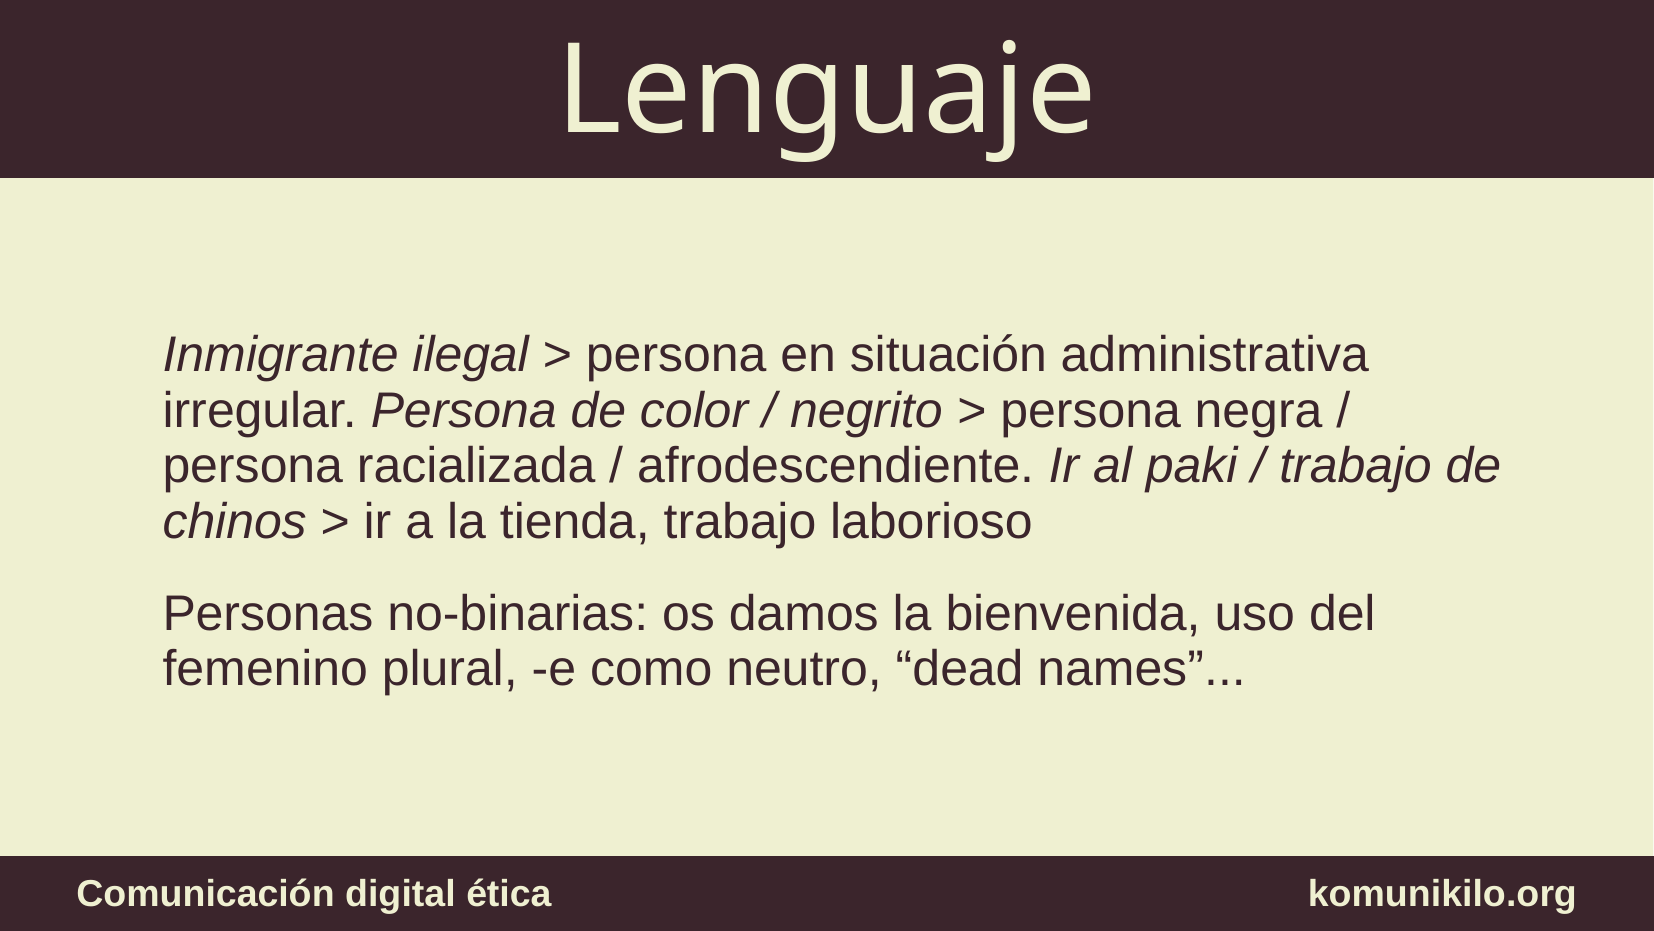

# Lenguaje
Inmigrante ilegal > persona en situación administrativa irregular. Persona de color / negrito > persona negra / persona racializada / afrodescendiente. Ir al paki / trabajo de chinos > ir a la tienda, trabajo laborioso
Personas no-binarias: os damos la bienvenida, uso del femenino plural, -e como neutro, “dead names”...
Comunicación digital ética komunikilo.org